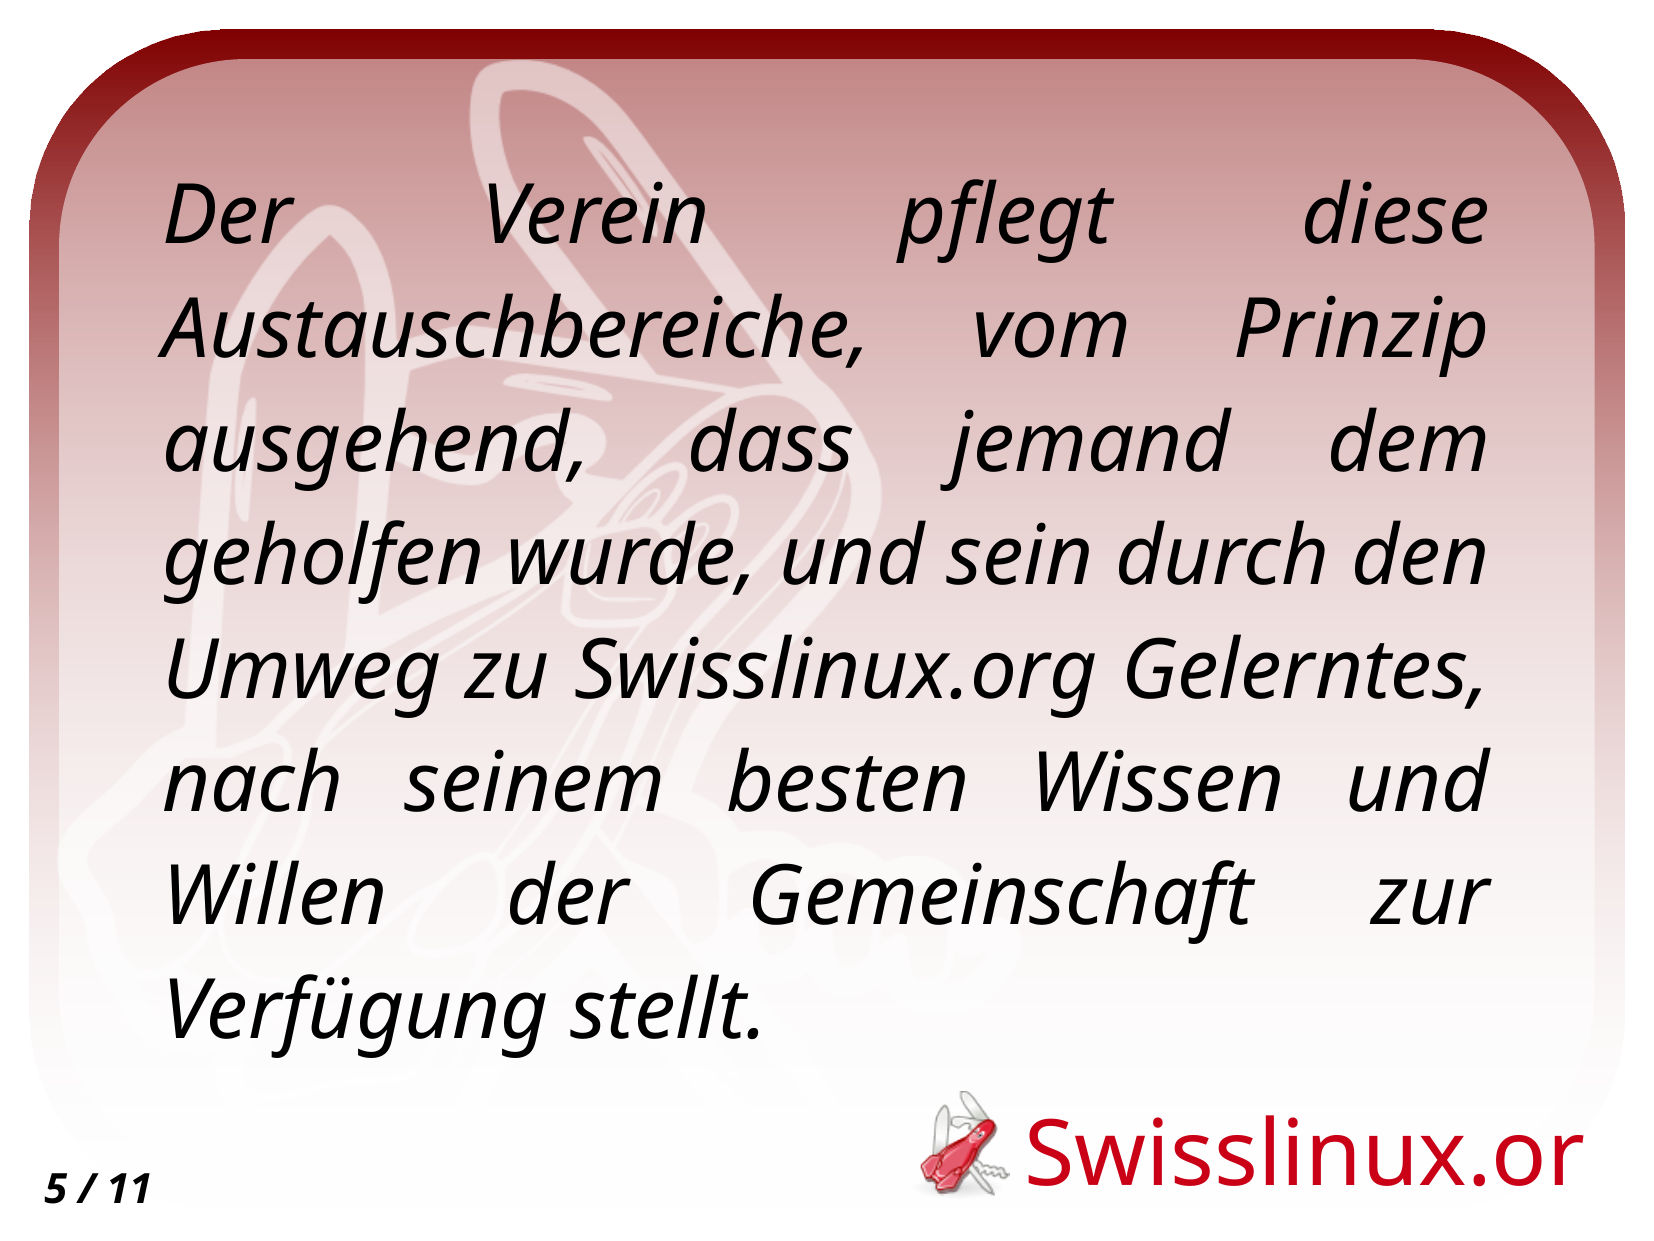

Der Verein pflegt diese Austauschbereiche, vom Prinzip ausgehend, dass jemand dem geholfen wurde, und sein durch den Umweg zu Swisslinux.org Gelerntes, nach seinem besten Wissen und Willen der Gemeinschaft zur Verfügung stellt.
Swisslinux.org
5 / 11